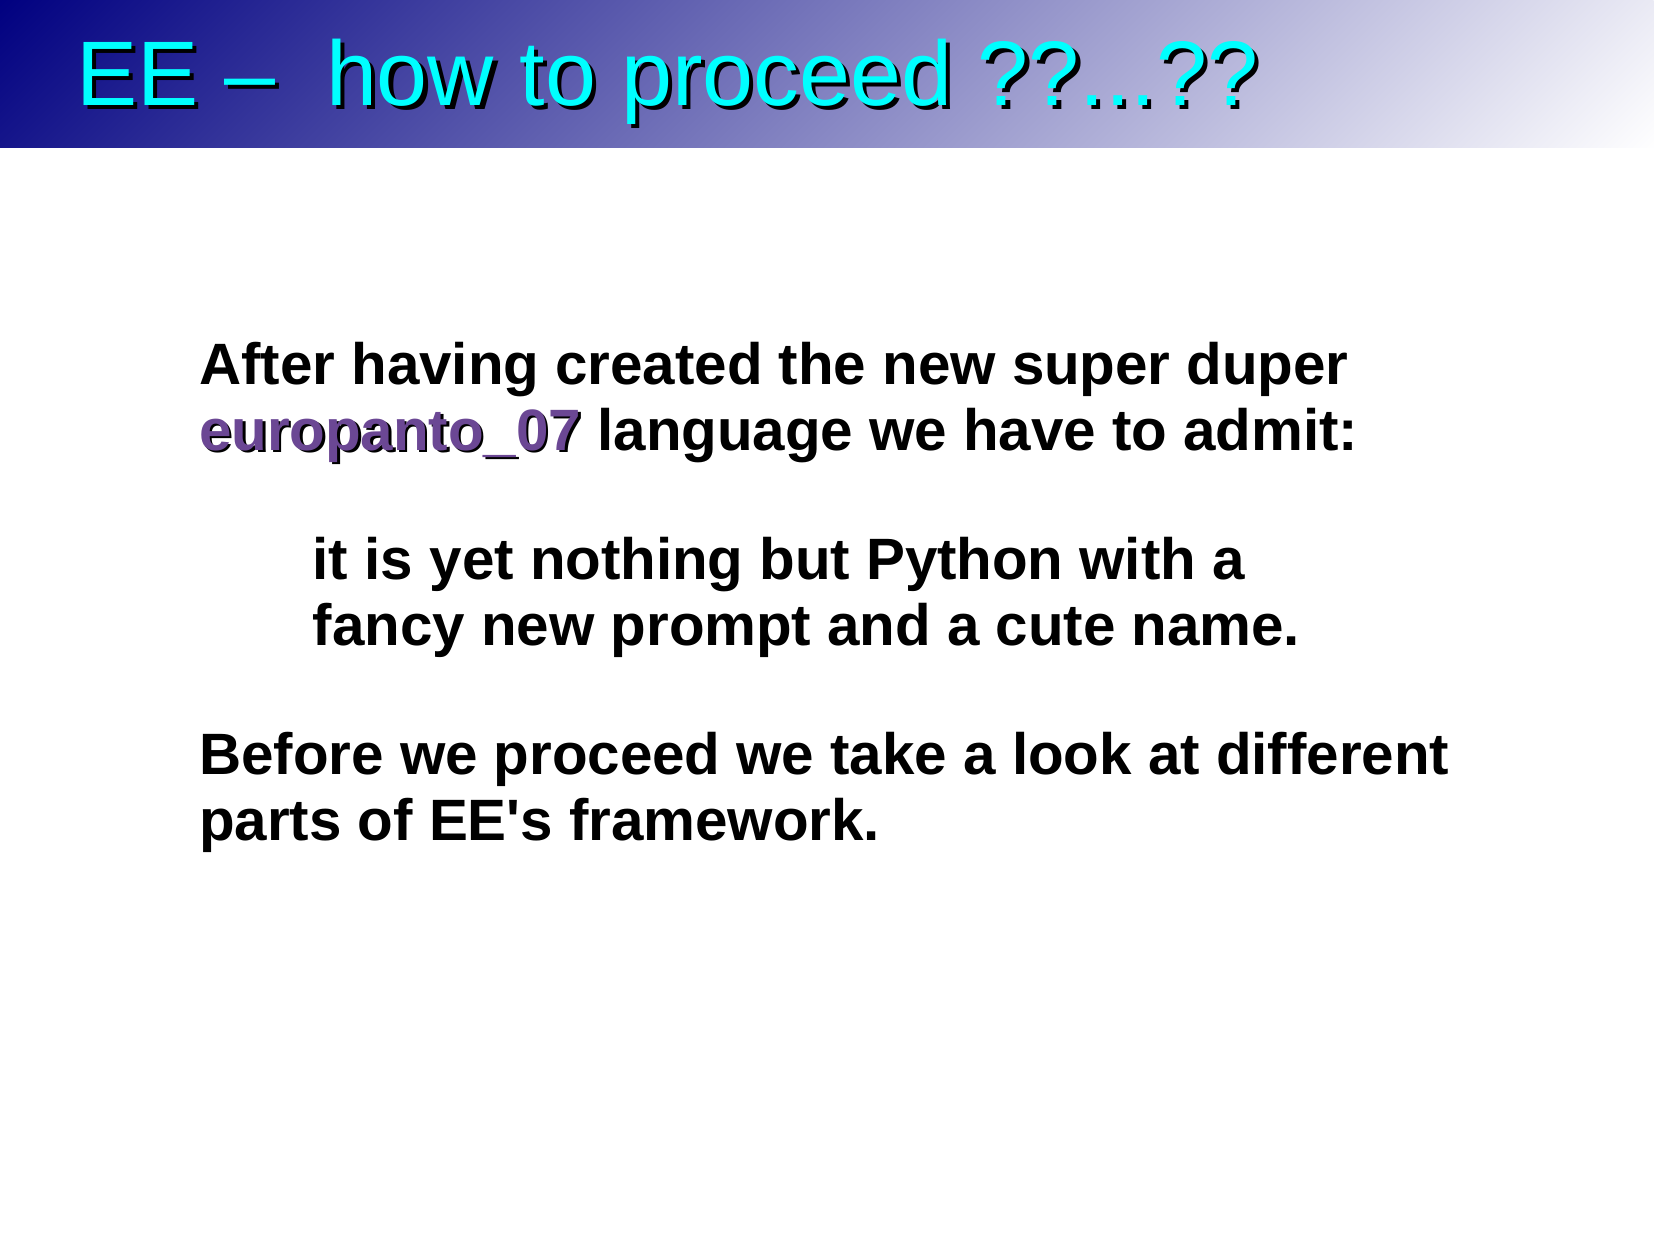

# EE – how to proceed ??...??
After having created the new super duper
europanto_07 language we have to admit:
 it is yet nothing but Python with a
 fancy new prompt and a cute name.
Before we proceed we take a look at different
parts of EE's framework.